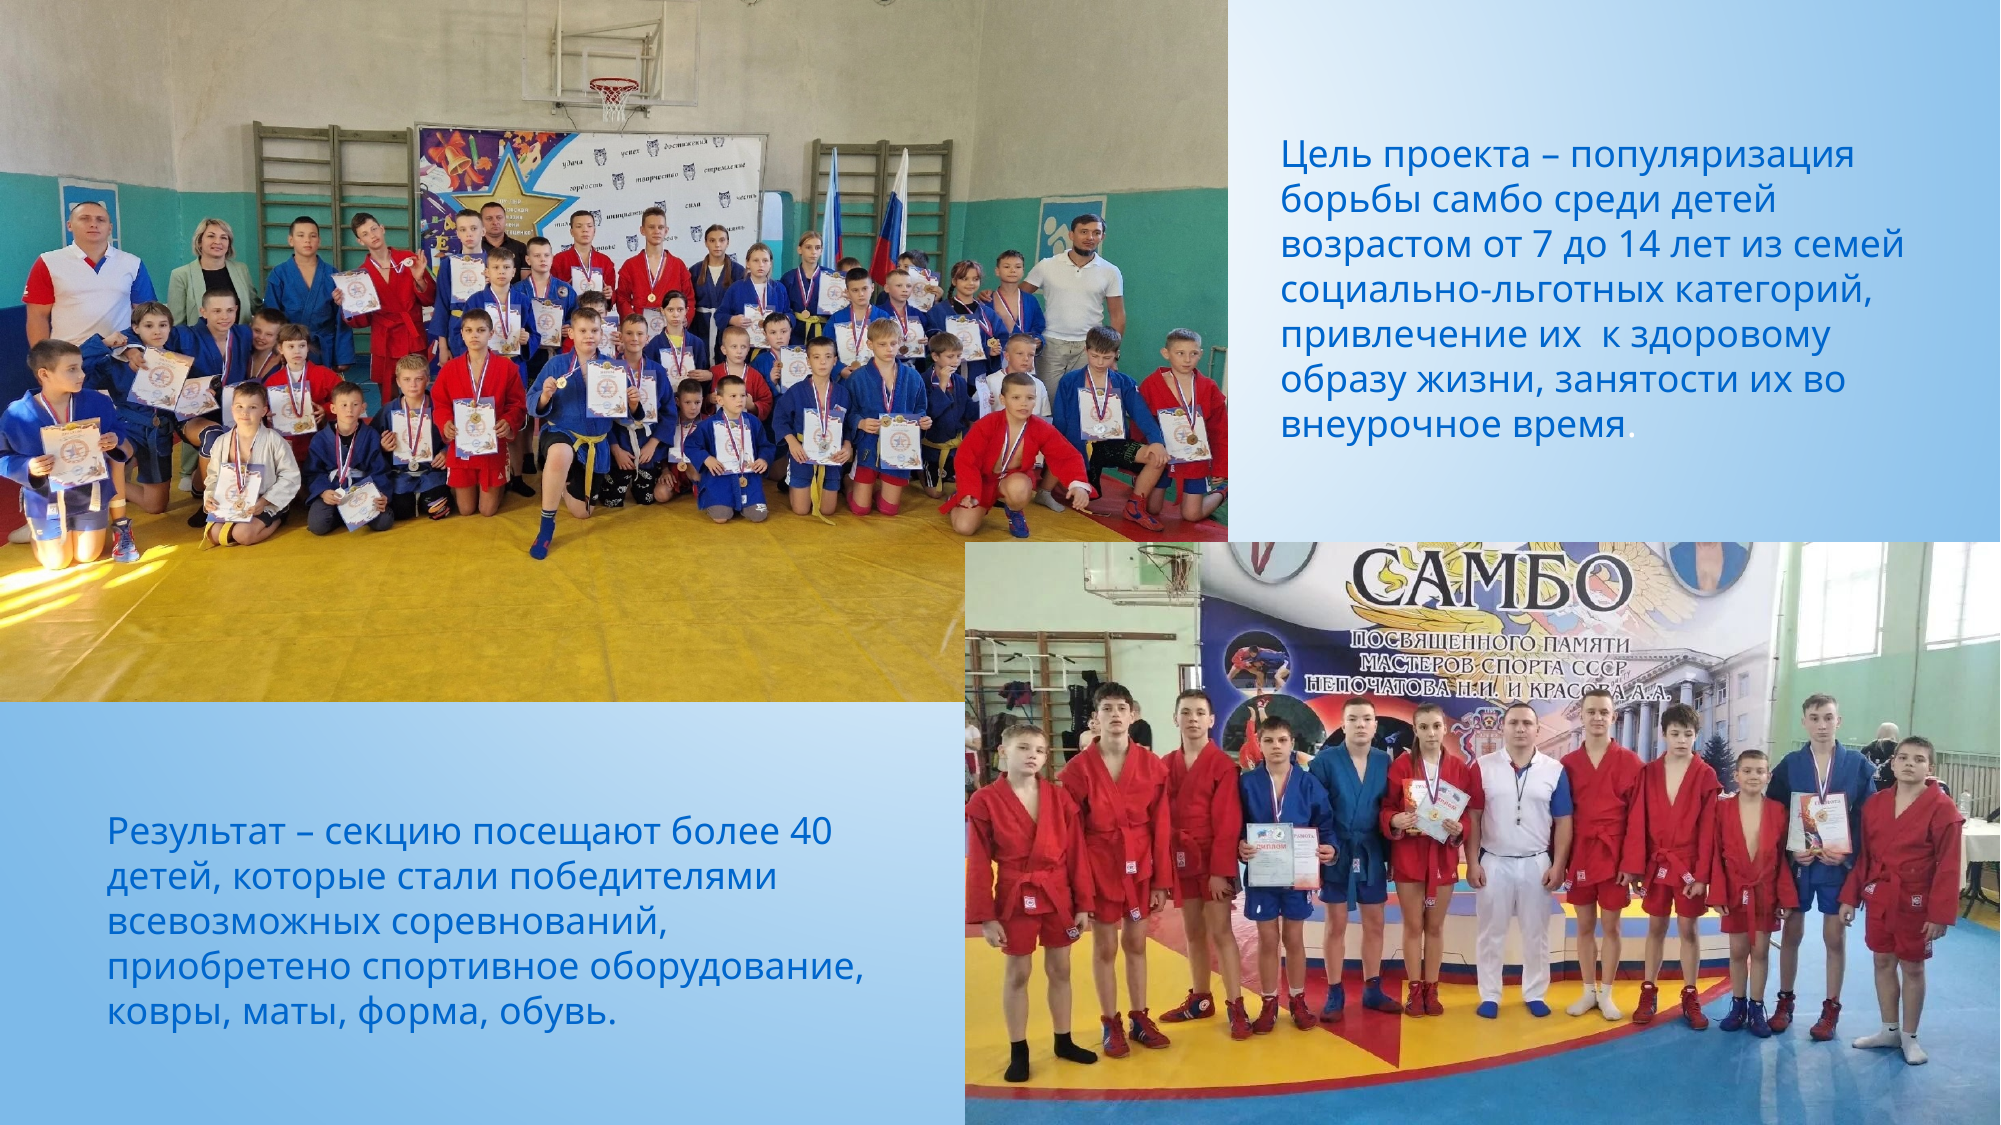

Цель проекта – популяризация борьбы самбо среди детей возрастом от 7 до 14 лет из семей социально-льготных категорий, привлечение их к здоровому образу жизни, занятости их во внеурочное время.
Результат – секцию посещают более 40 детей, которые стали победителями всевозможных соревнований,
приобретено спортивное оборудование, ковры, маты, форма, обувь.